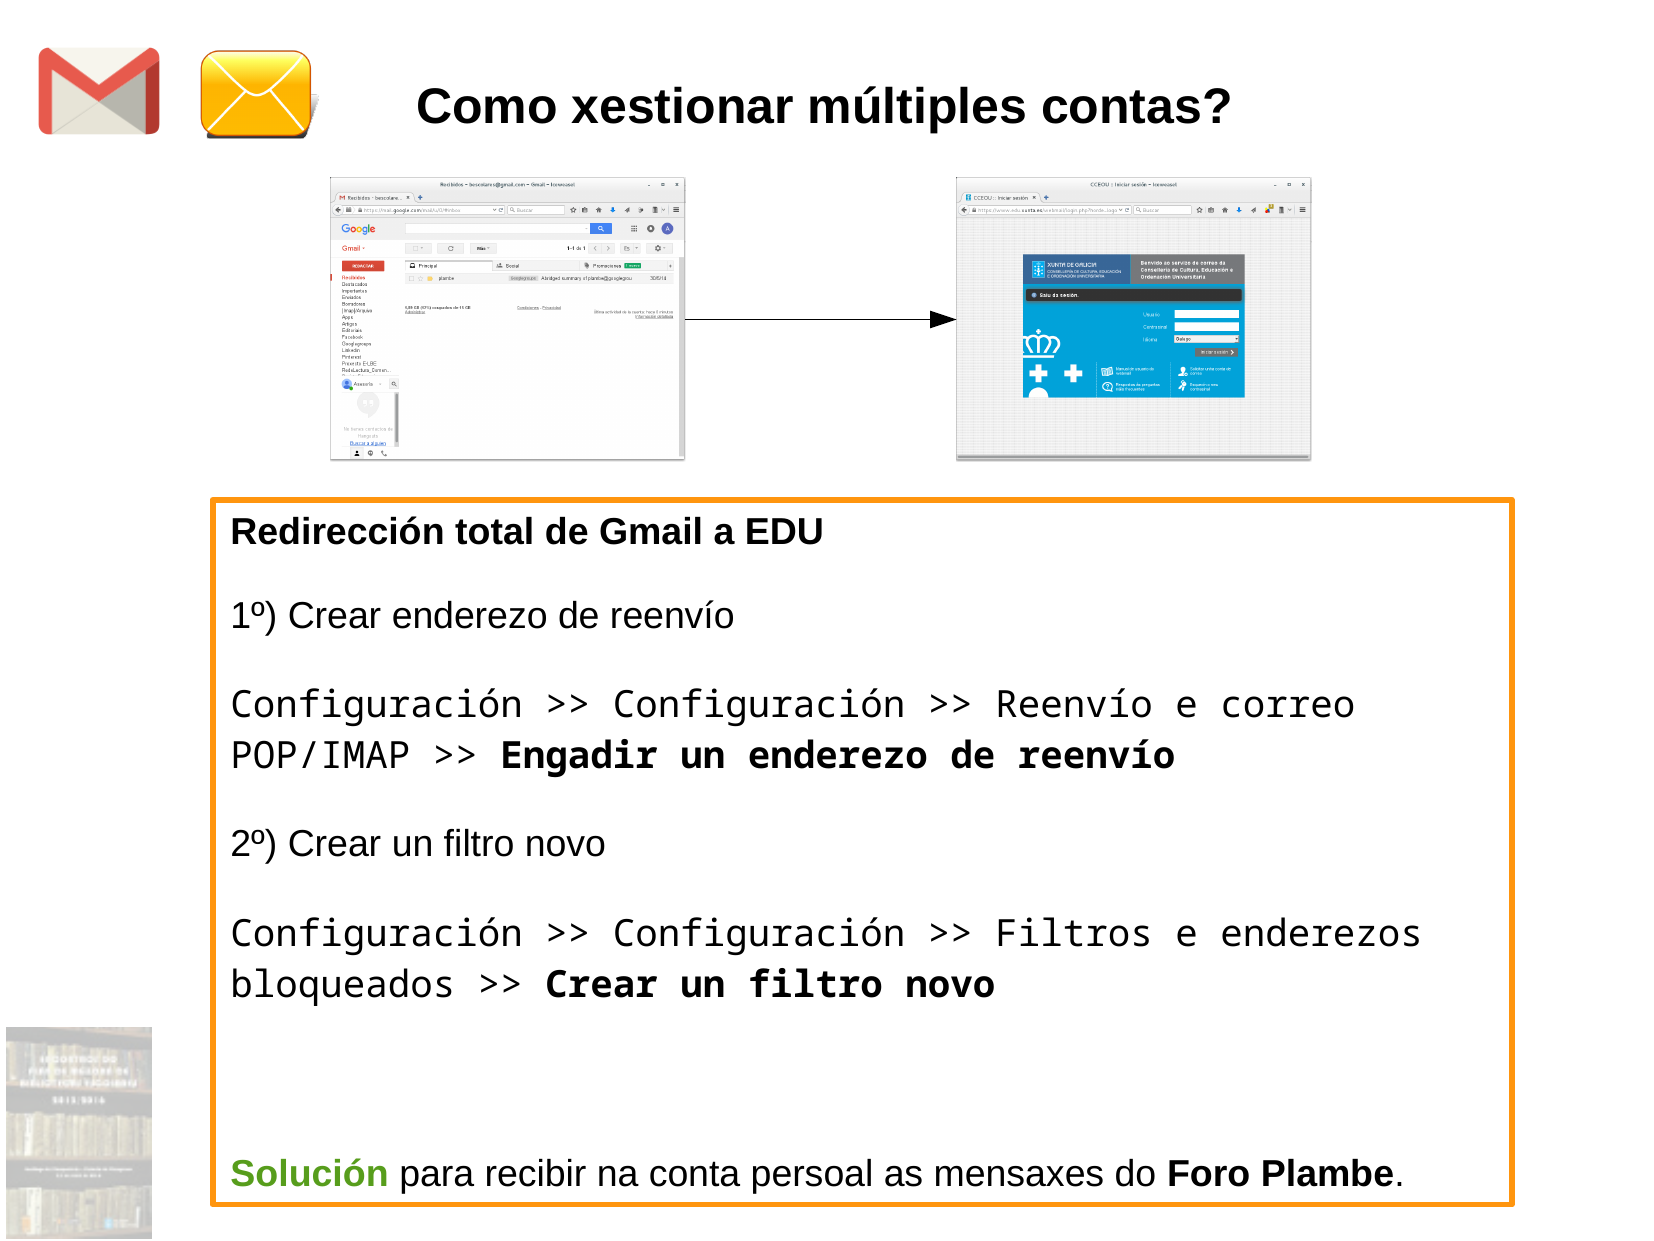

Como xestionar múltiples contas?
Redirección total de Gmail a EDU
1º) Crear enderezo de reenvío
Configuración >> Configuración >> Reenvío e correo POP/IMAP >> Engadir un enderezo de reenvío
2º) Crear un filtro novo
Configuración >> Configuración >> Filtros e enderezos bloqueados >> Crear un filtro novo
Solución para recibir na conta persoal as mensaxes do Foro Plambe.